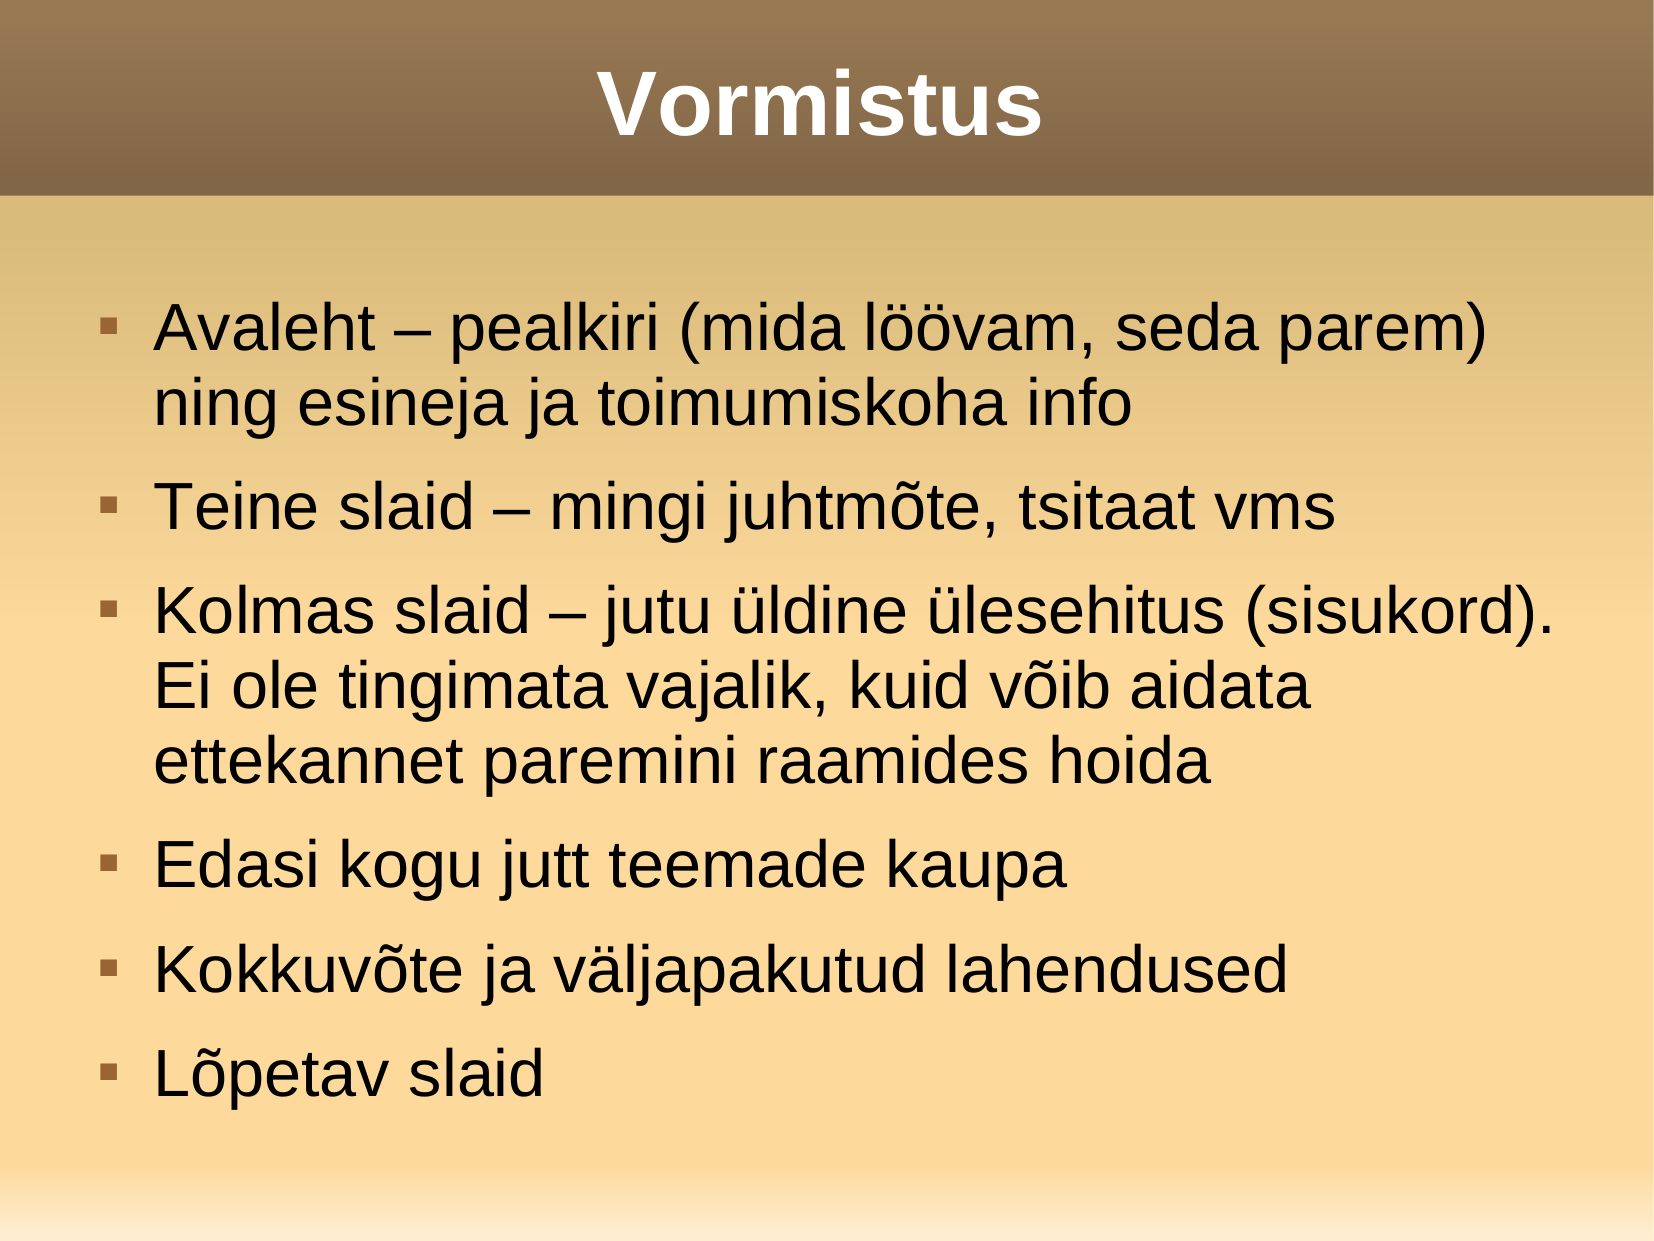

# Vormistus
Avaleht – pealkiri (mida löövam, seda parem) ning esineja ja toimumiskoha info
Teine slaid – mingi juhtmõte, tsitaat vms
Kolmas slaid – jutu üldine ülesehitus (sisukord). Ei ole tingimata vajalik, kuid võib aidata ettekannet paremini raamides hoida
Edasi kogu jutt teemade kaupa
Kokkuvõte ja väljapakutud lahendused
Lõpetav slaid